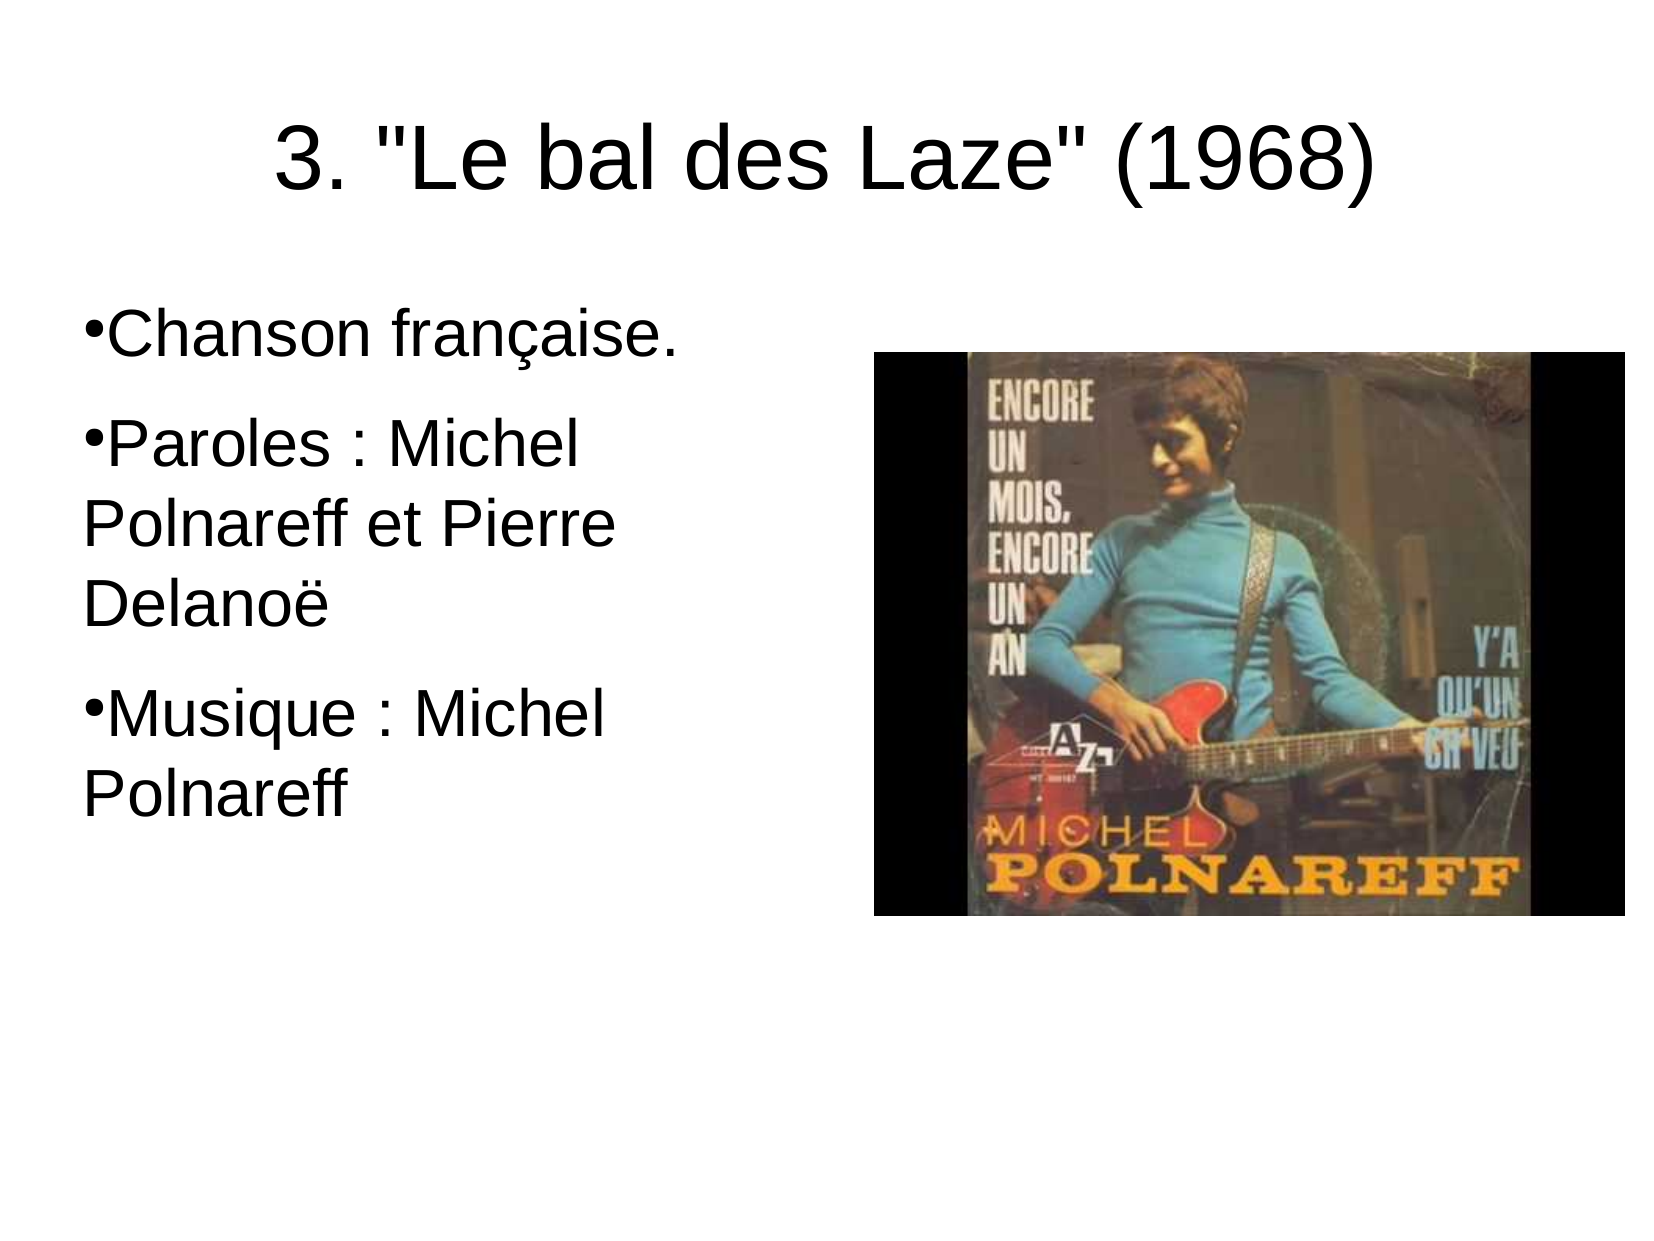

# 3. "Le bal des Laze" (1968)
Chanson française.
Paroles : Michel Polnareff et Pierre Delanoë
Musique : Michel Polnareff